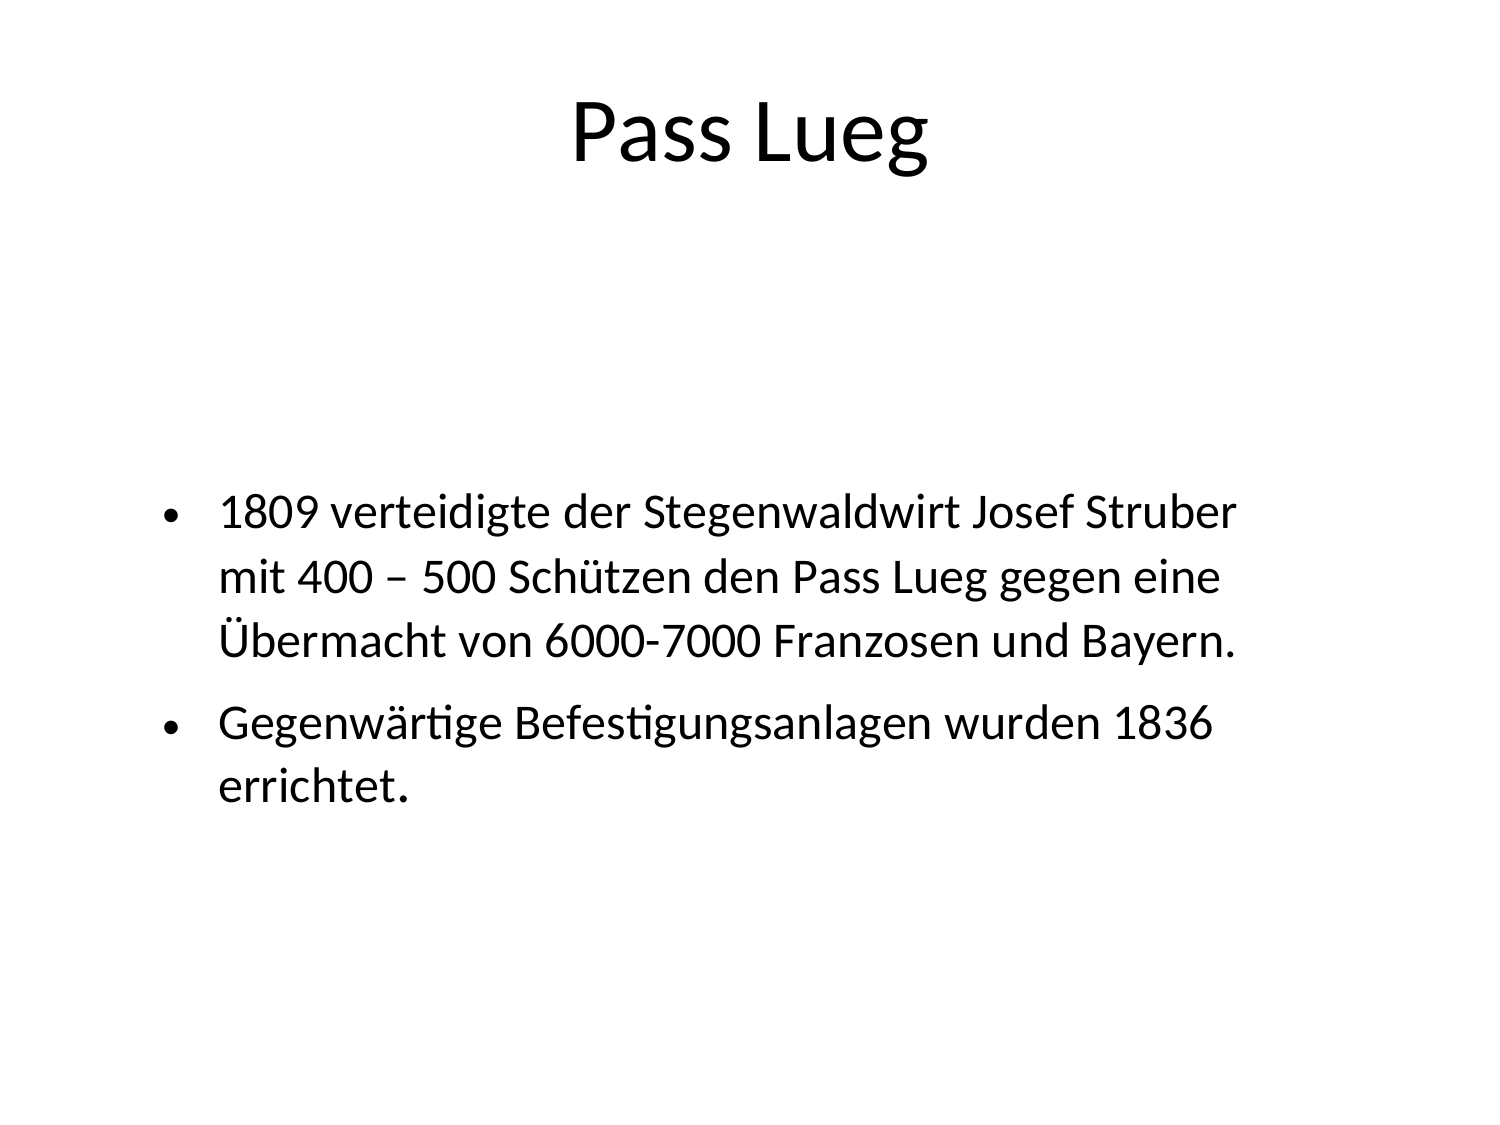

# Pass Lueg
1809 verteidigte der Stegenwaldwirt Josef Struber mit 400 – 500 Schützen den Pass Lueg gegen eine Übermacht von 6000-7000 Franzosen und Bayern.
Gegenwärtige Befestigungsanlagen wurden 1836 errichtet.